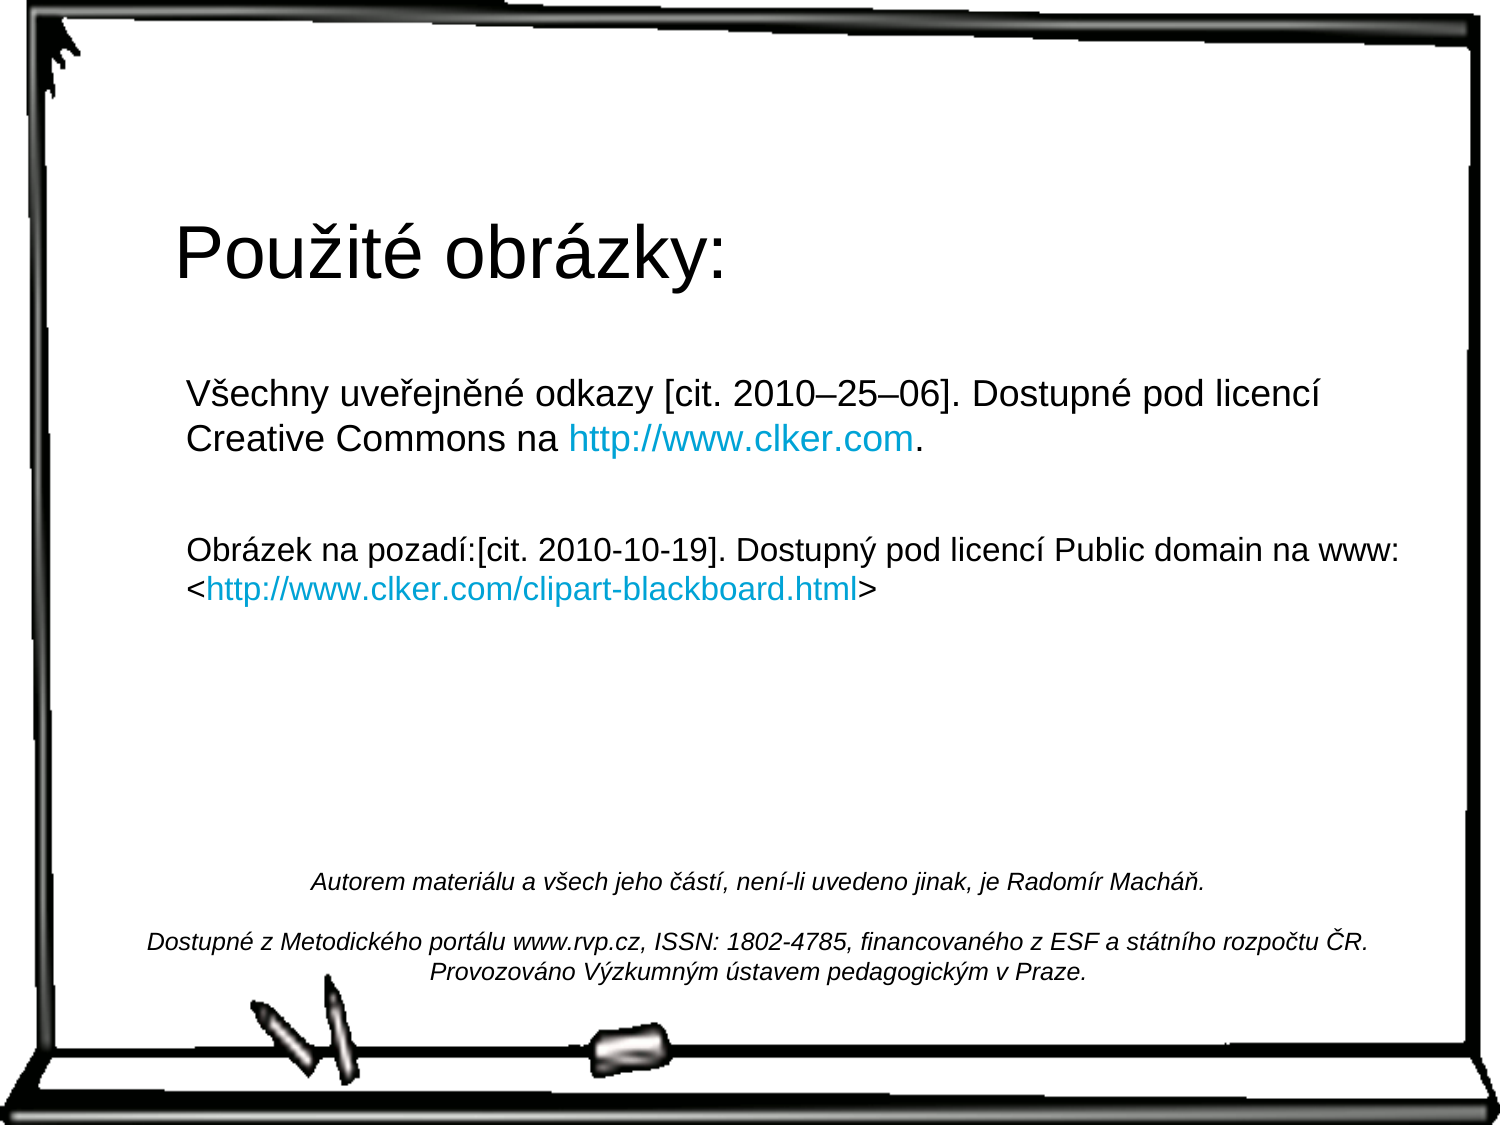

Použité obrázky:
Všechny uveřejněné odkazy [cit. 2010–25–06]. Dostupné pod licencí Creative Commons na http://www.clker.com.
Obrázek na pozadí:[cit. 2010-10-19]. Dostupný pod licencí Public domain na www:
<http://www.clker.com/clipart-blackboard.html>
Autorem materiálu a všech jeho částí, není-li uvedeno jinak, je Radomír Macháň.
Dostupné z Metodického portálu www.rvp.cz, ISSN: 1802-4785, financovaného z ESF a státního rozpočtu ČR.
Provozováno Výzkumným ústavem pedagogickým v Praze.